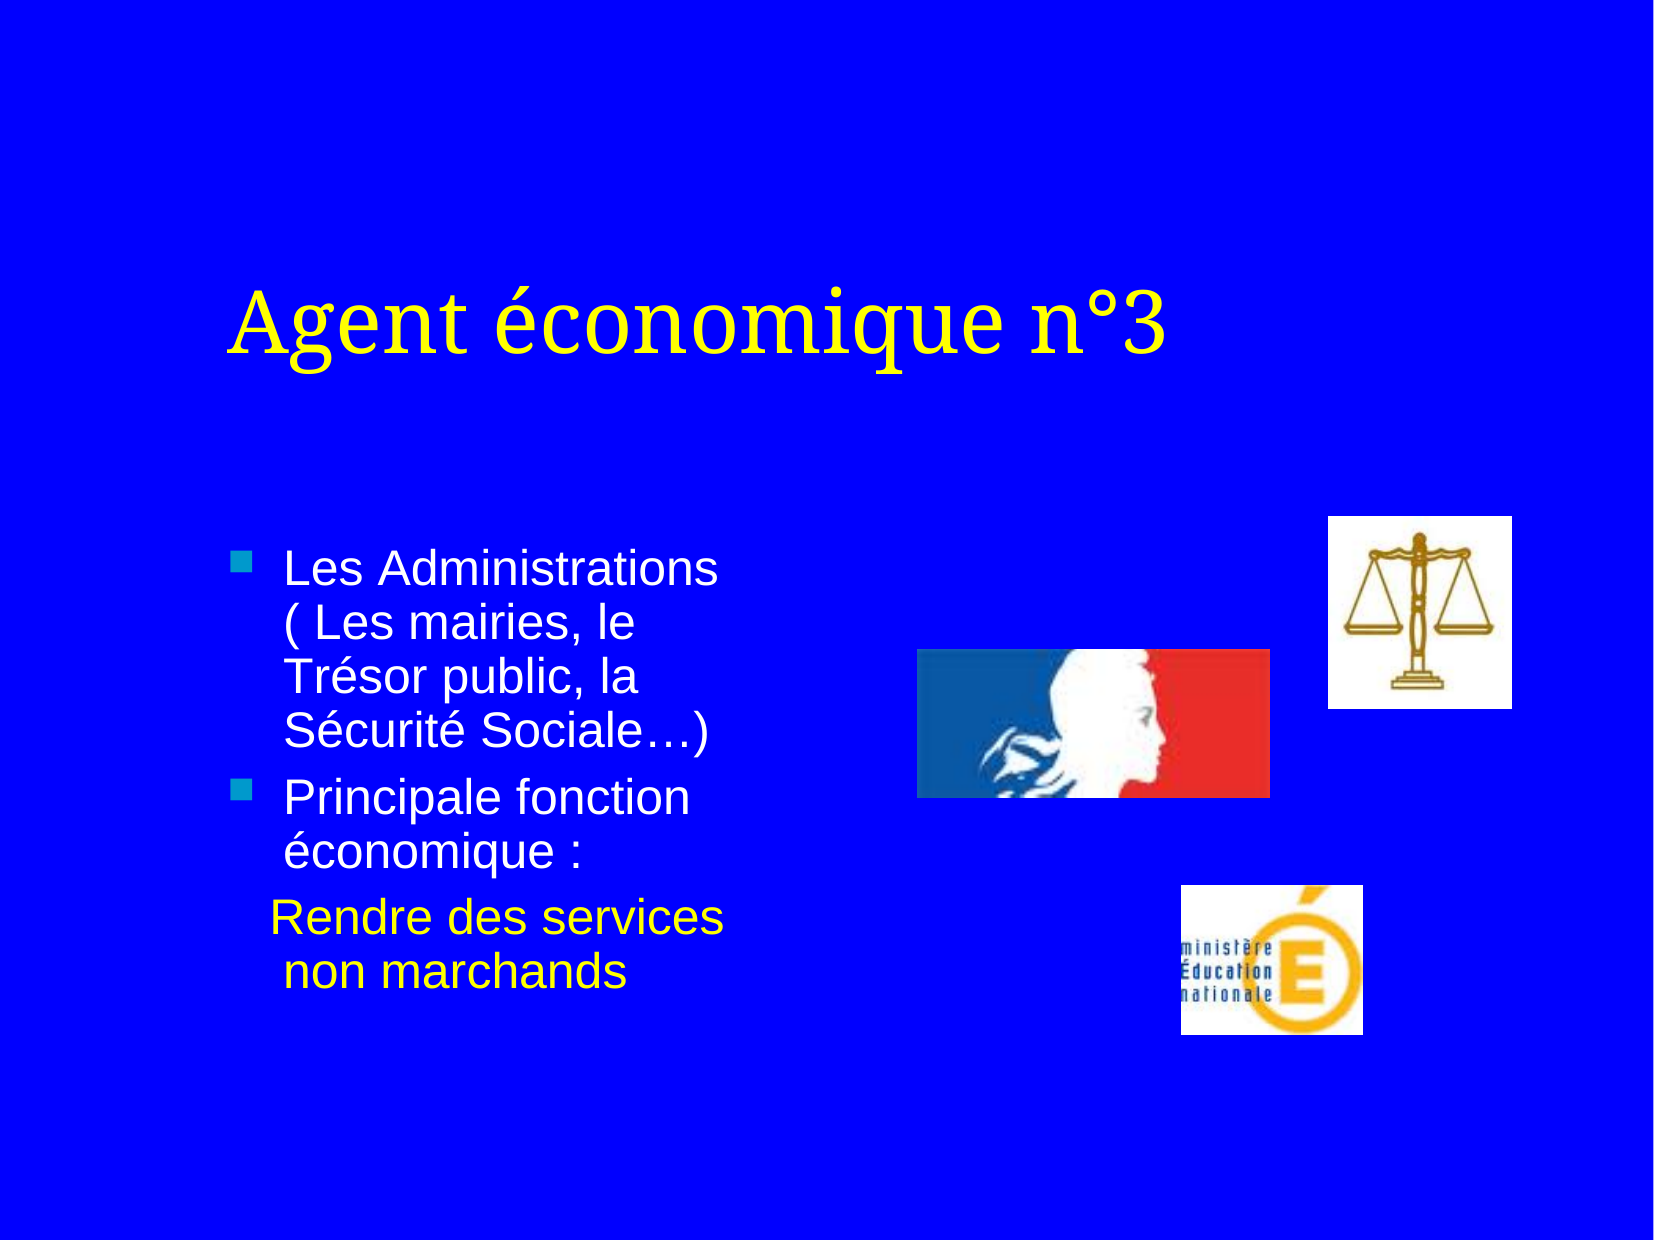

# Agent économique n°3
Les Administrations ( Les mairies, le Trésor public, la Sécurité Sociale…)
Principale fonction économique :
 Rendre des services non marchands